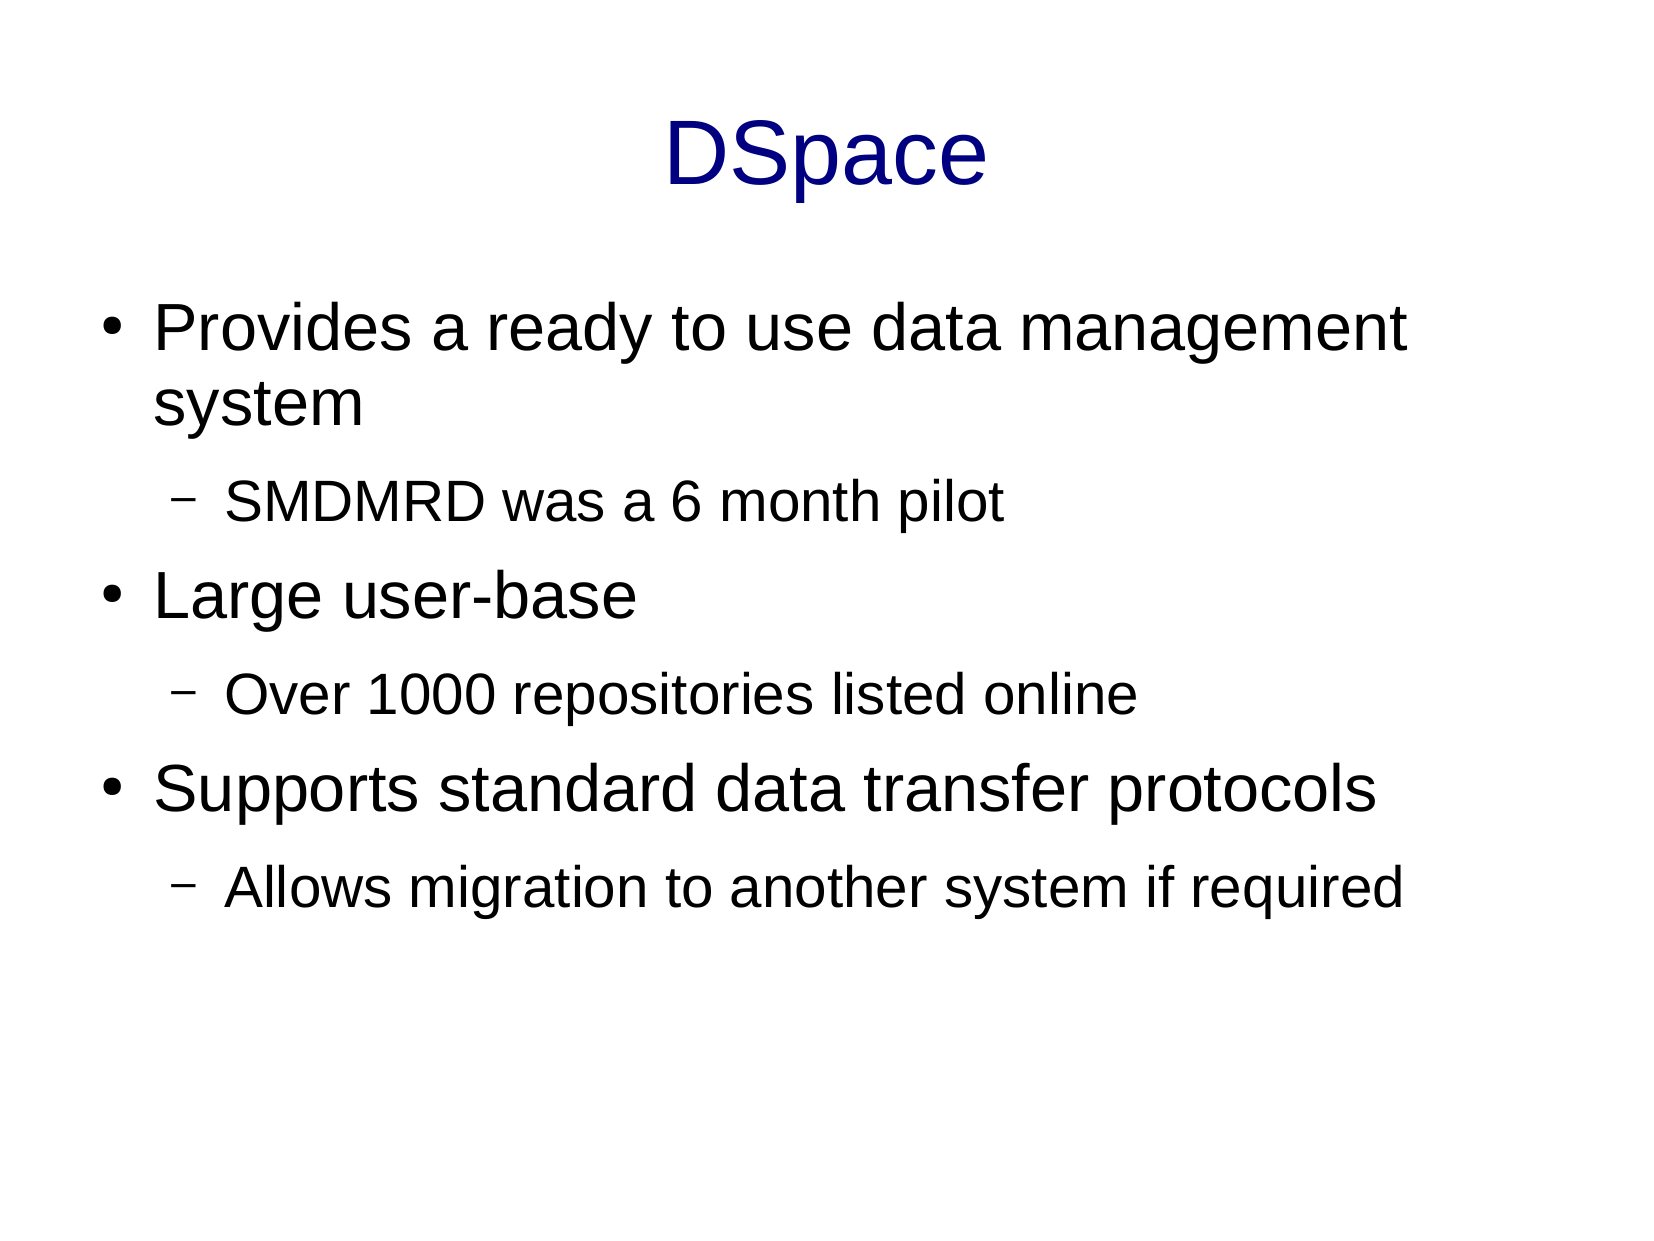

# DSpace
Provides a ready to use data management system
SMDMRD was a 6 month pilot
Large user-base
Over 1000 repositories listed online
Supports standard data transfer protocols
Allows migration to another system if required